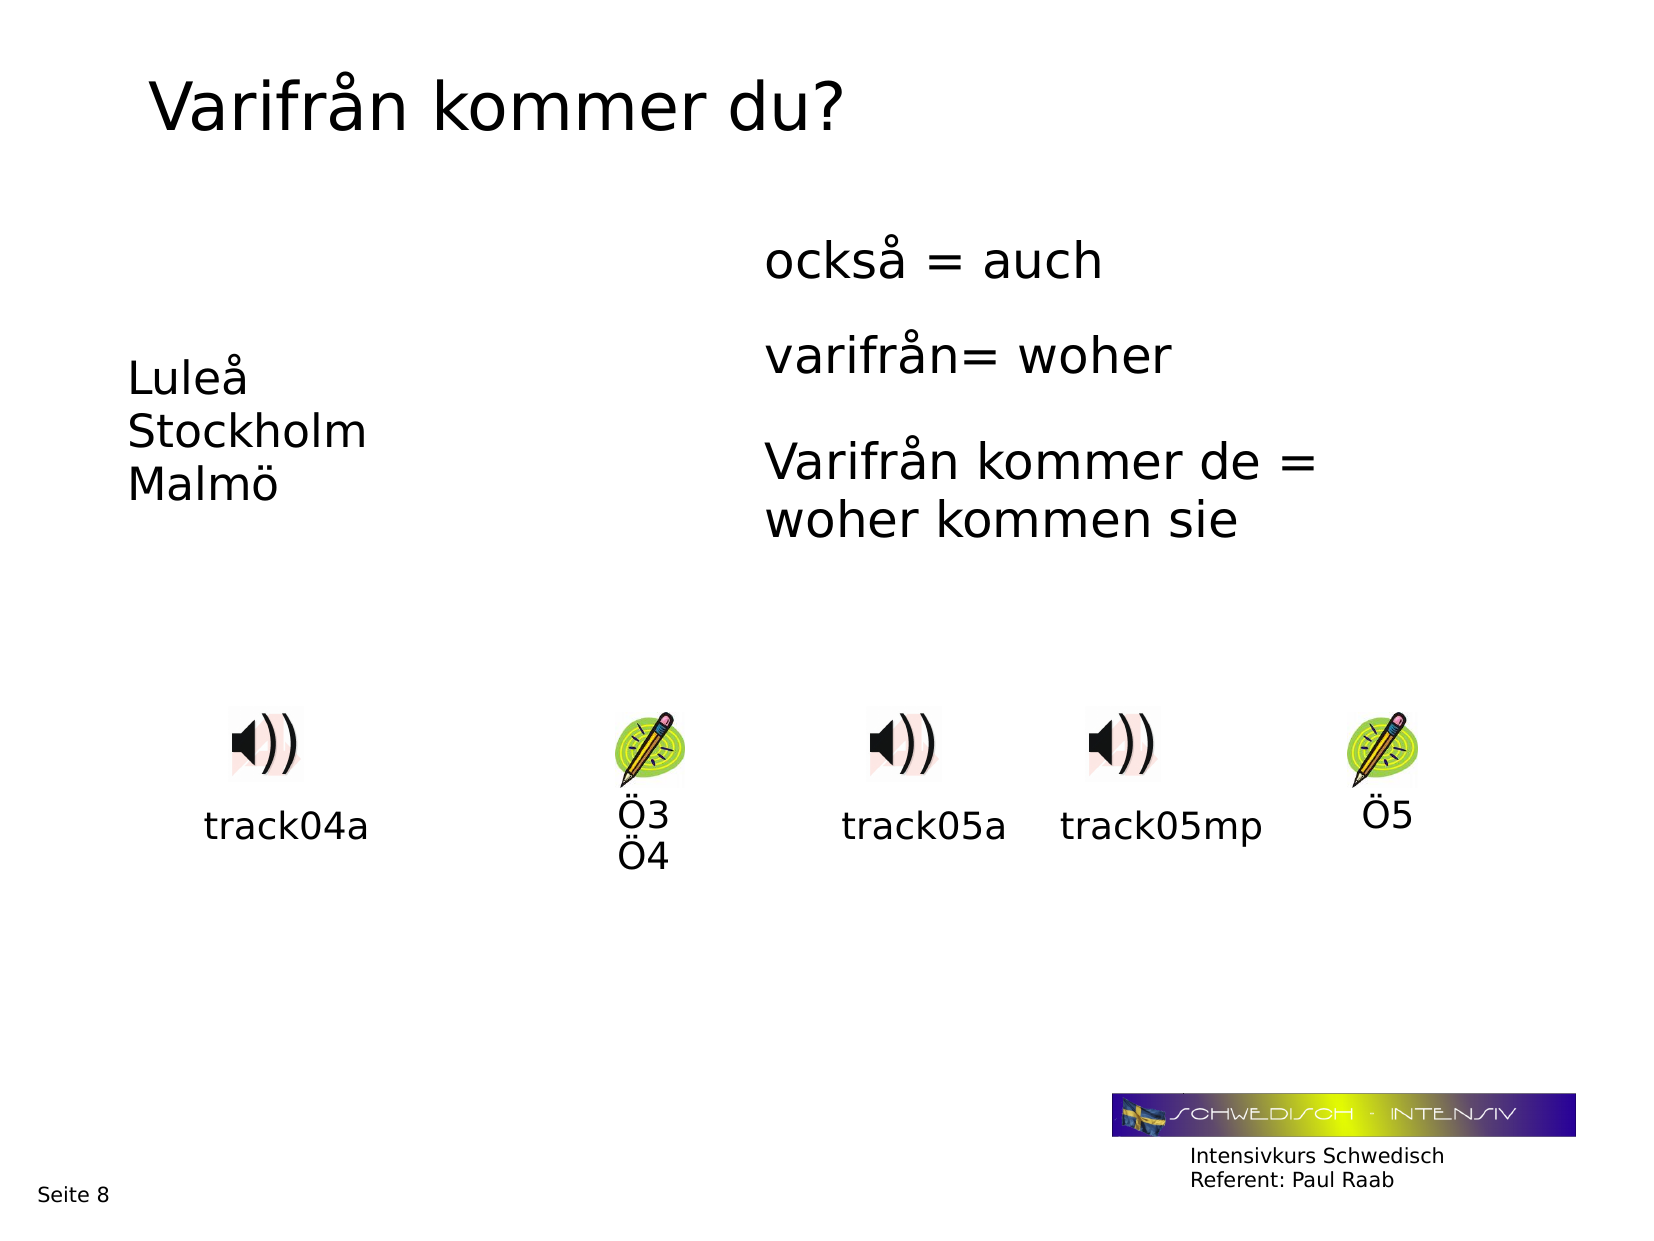

Varifrån kommer du?
också = auch
varifrån= woher
Luleå
Stockholm
Malmö
Varifrån kommer de = woher kommen sie
Ö3
Ö5
track04a
track05a
track05mp
Ö4